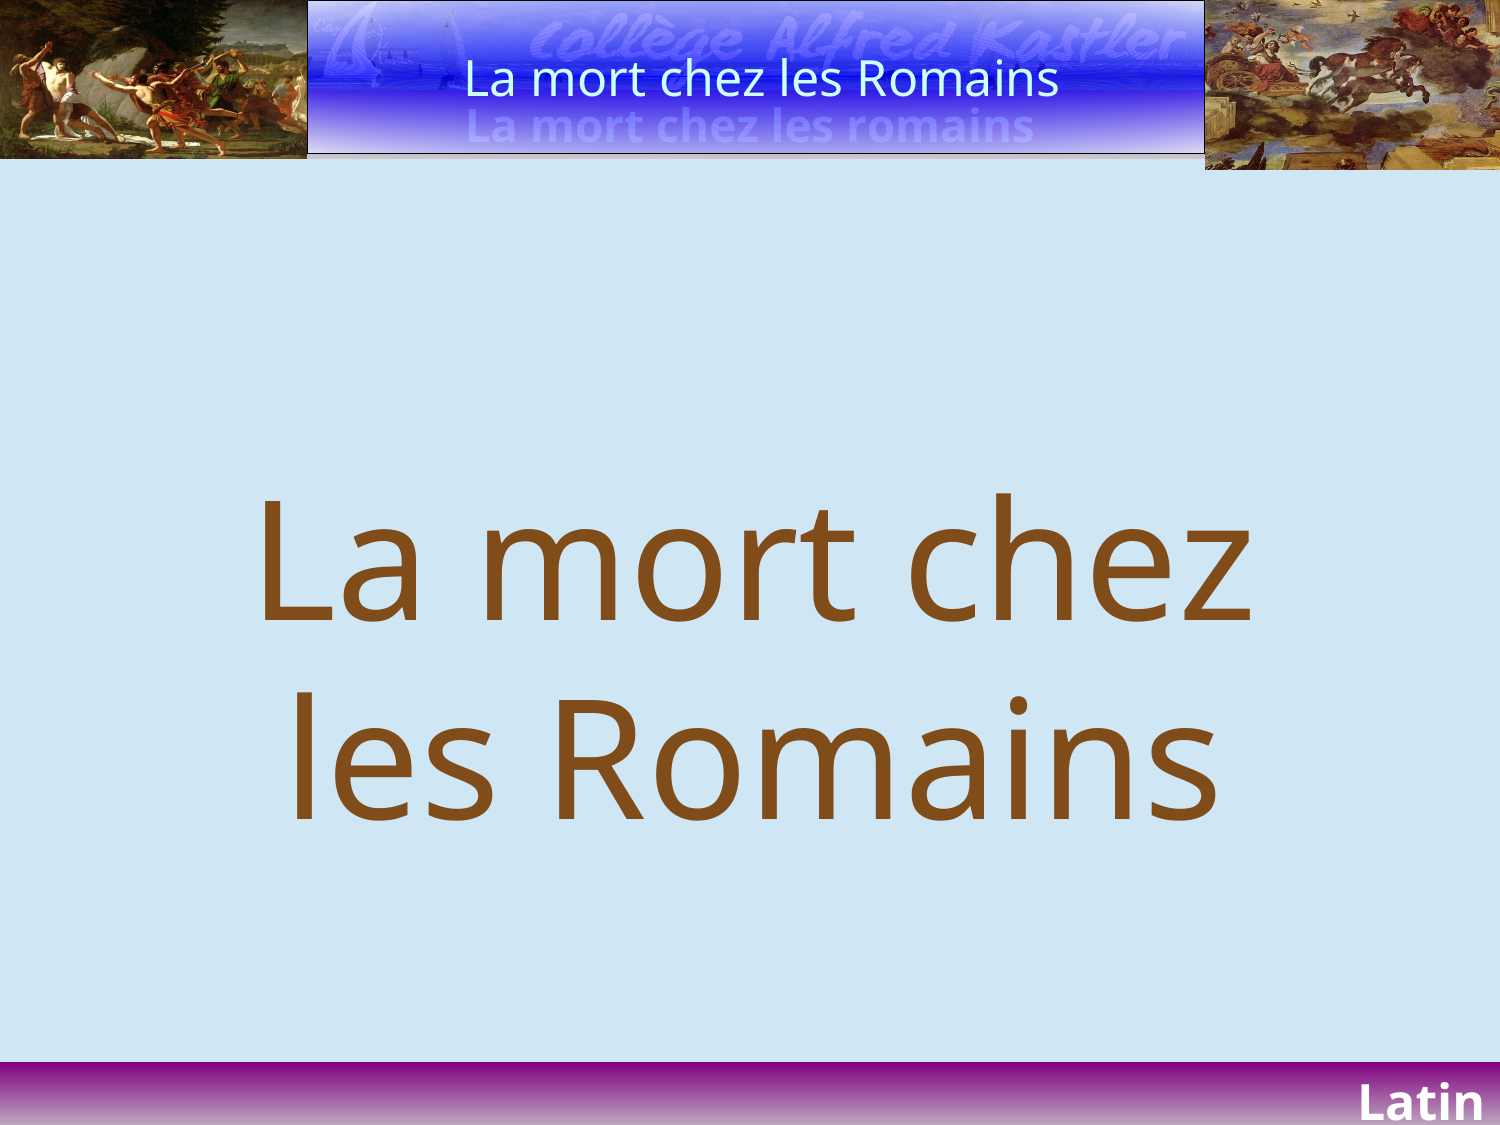

La mort chez les Romains
La mort chez les Romains